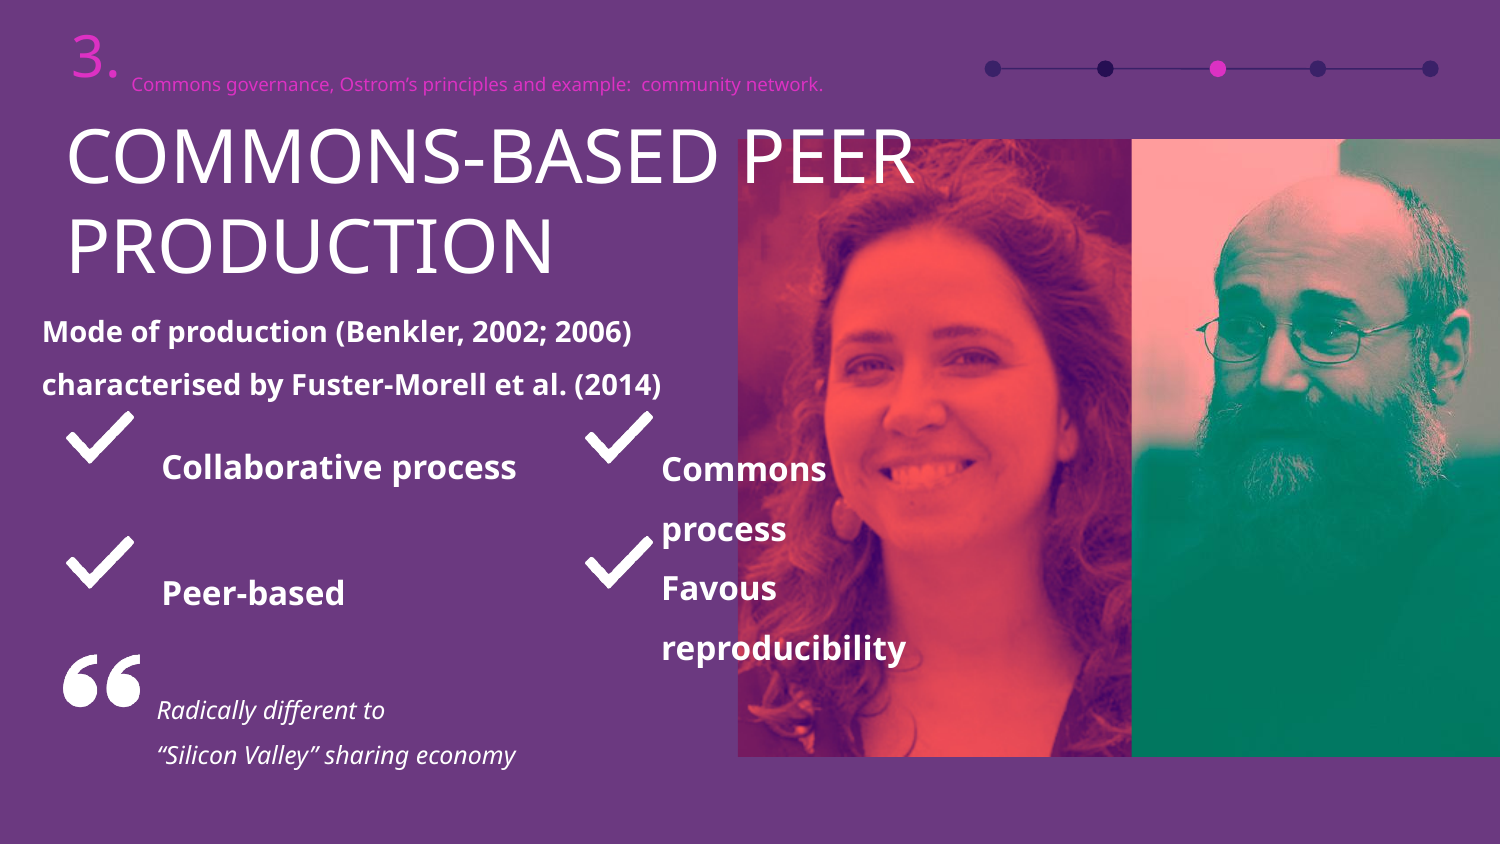

3.
Commons governance, Ostrom’s principles and example: community network.
COMMONS-BASED PEER PRODUCTION
Mode of production (Benkler, 2002; 2006)
characterised by Fuster-Morell et al. (2014)
# Collaborative process
Commons
process
Peer-based
Favous
reproducibility
Radically different to
“Silicon Valley” sharing economy